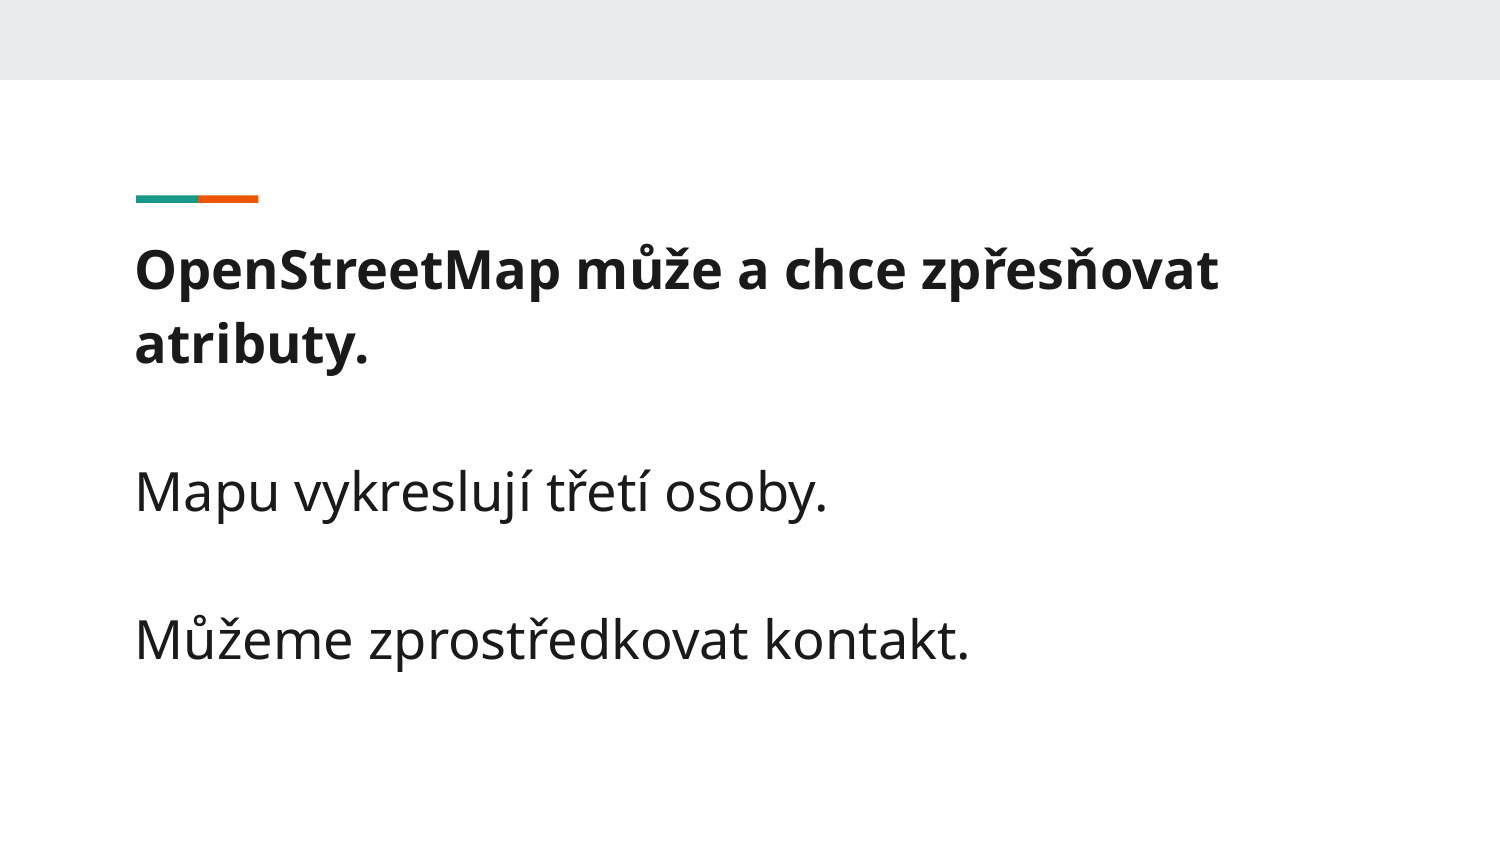

# OpenStreetMap může a chce zpřesňovat atributy. Mapu vykreslují třetí osoby. Můžeme zprostředkovat kontakt.